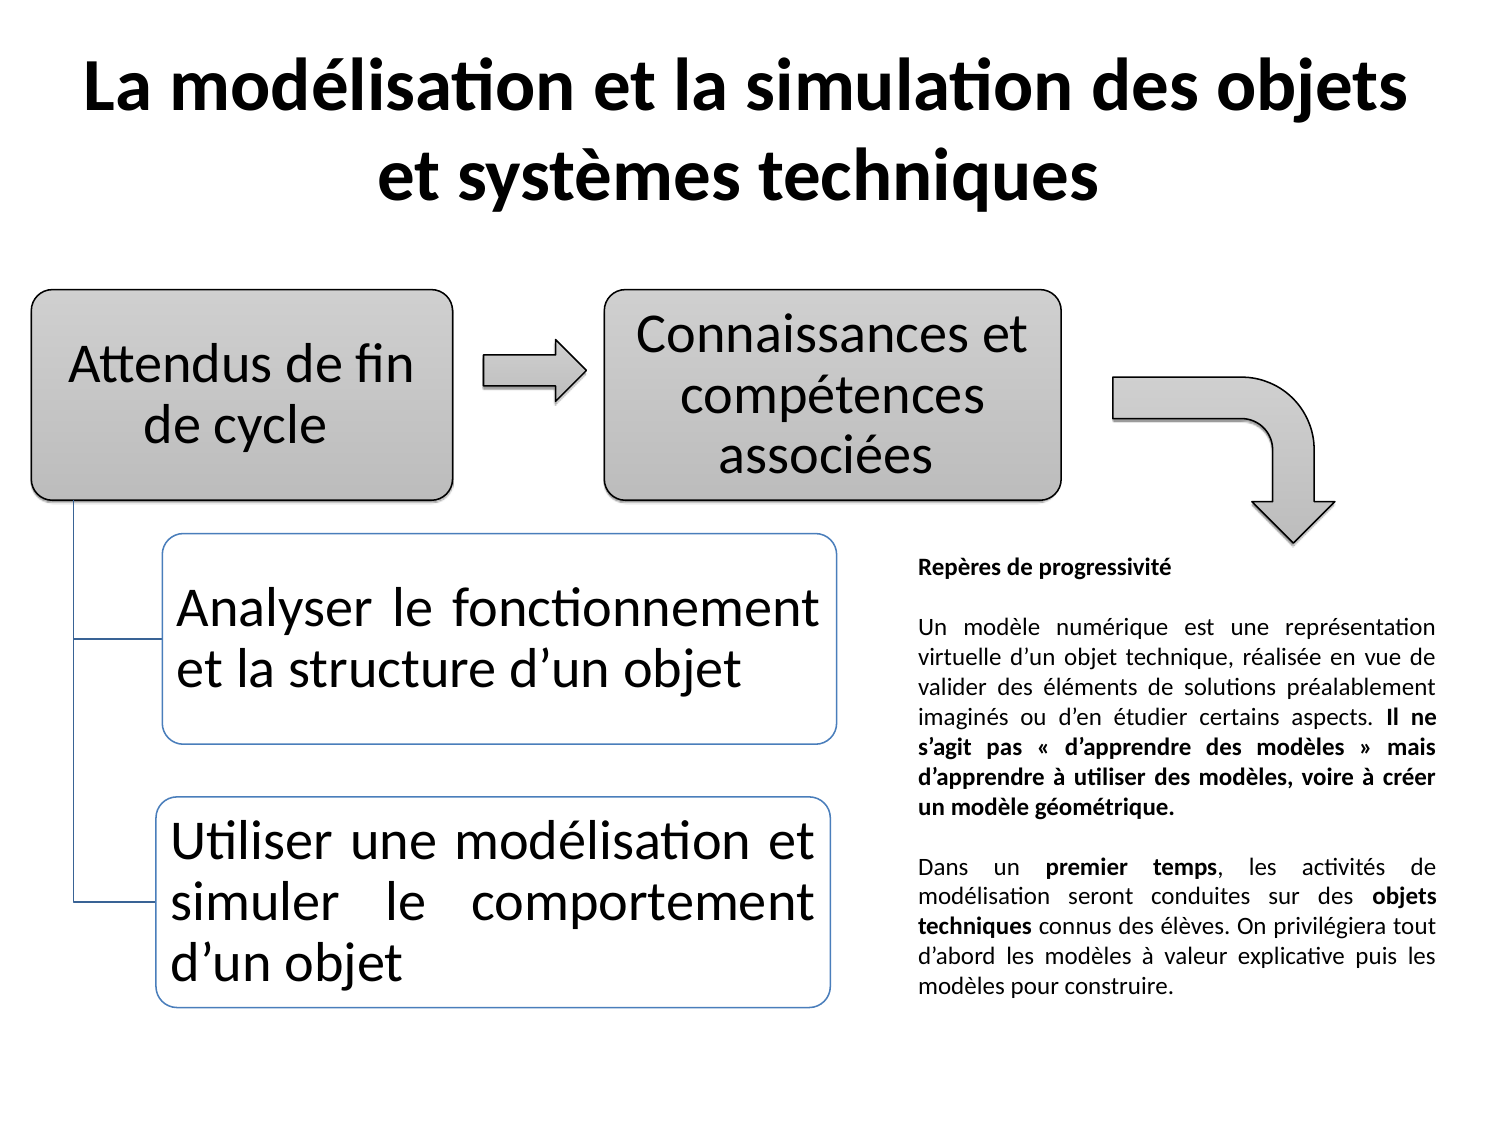

La modélisation et la simulation des objets et systèmes techniques
Attendus de fin de cycle
Connaissances et compétences associées
Analyser le fonctionnement et la structure d’un objet
Utiliser une modélisation et simuler le comportement d’un objet
Repères de progressivité
Un modèle numérique est une représentation virtuelle d’un objet technique, réalisée en vue de valider des éléments de solutions préalablement imaginés ou d’en étudier certains aspects. Il ne s’agit pas « d’apprendre des modèles » mais d’apprendre à utiliser des modèles, voire à créer un modèle géométrique.
Dans un premier temps, les activités de modélisation seront conduites sur des objets techniques connus des élèves. On privilégiera tout d’abord les modèles à valeur explicative puis les modèles pour construire.